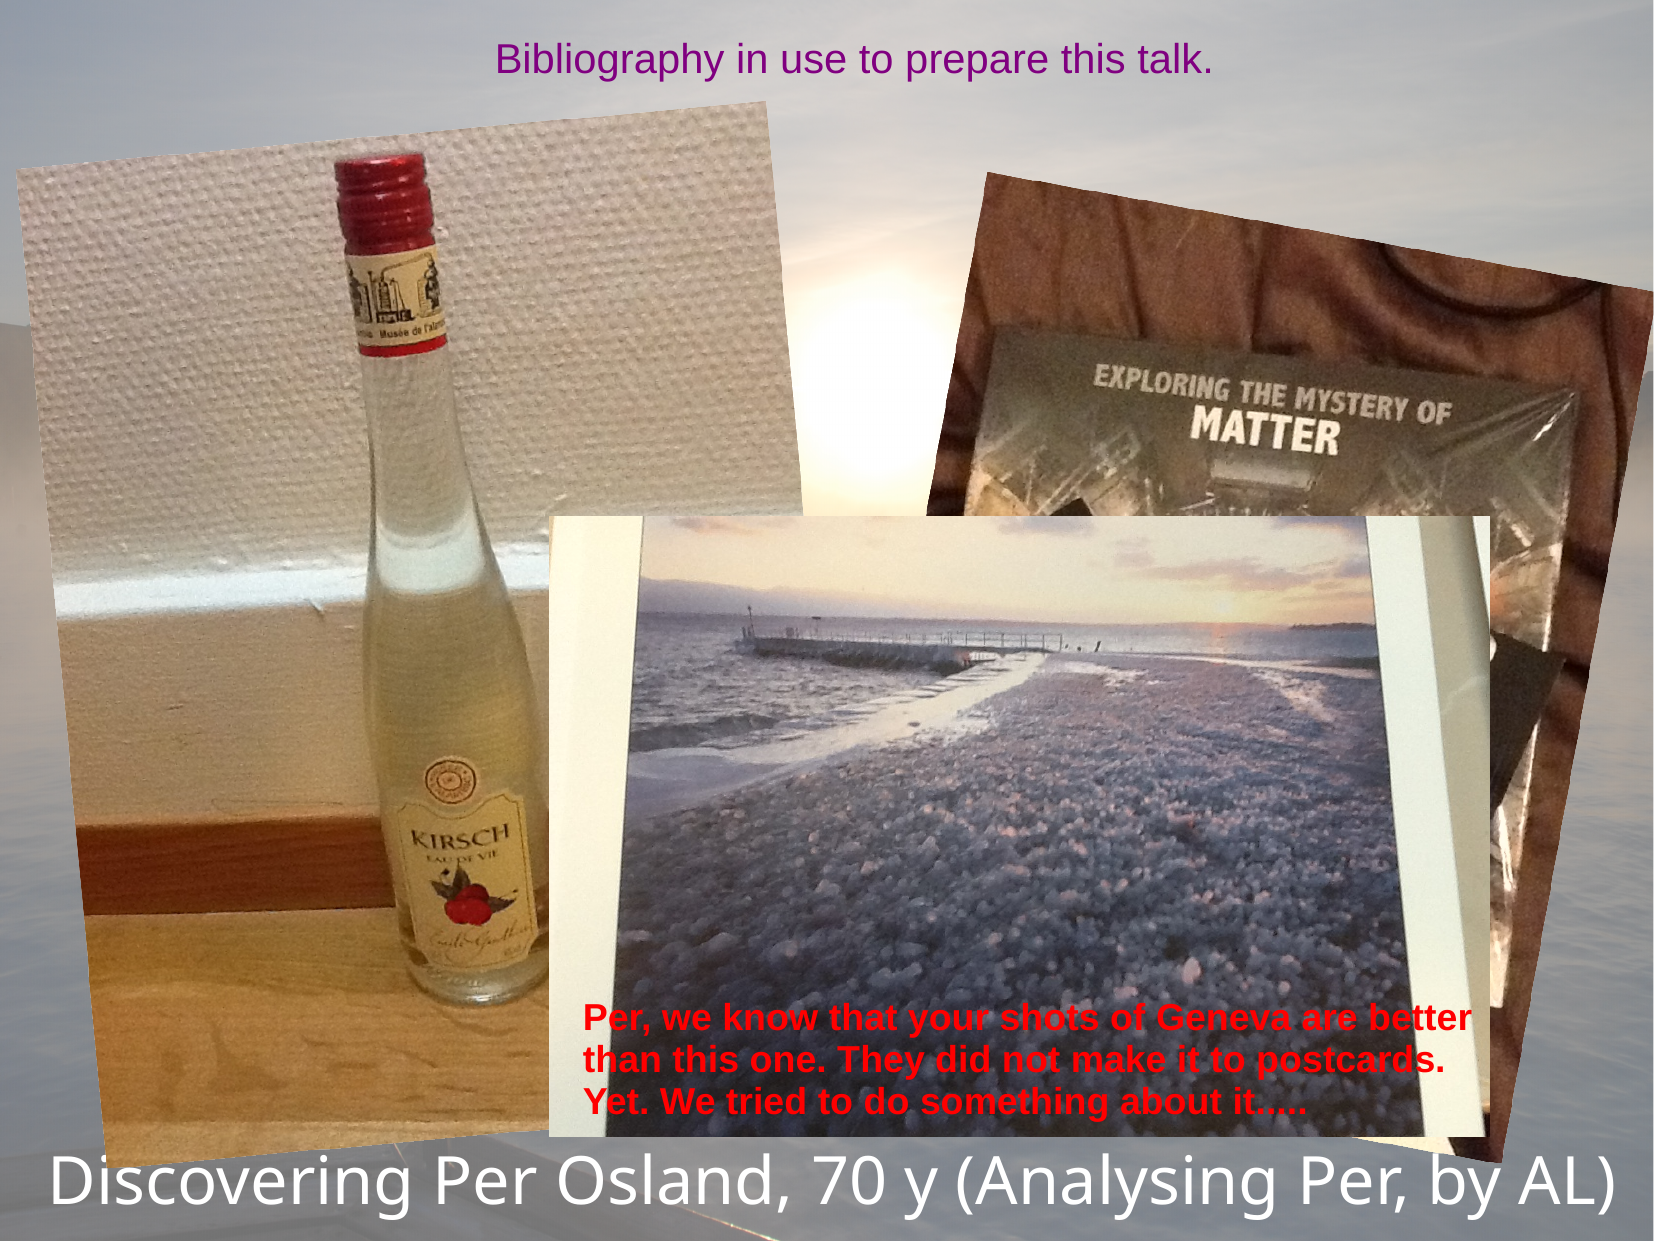

Bibliography in use to prepare this talk.
Per, we know that your shots of Geneva are better than this one. They did not make it to postcards.
Yet. We tried to do something about it.....